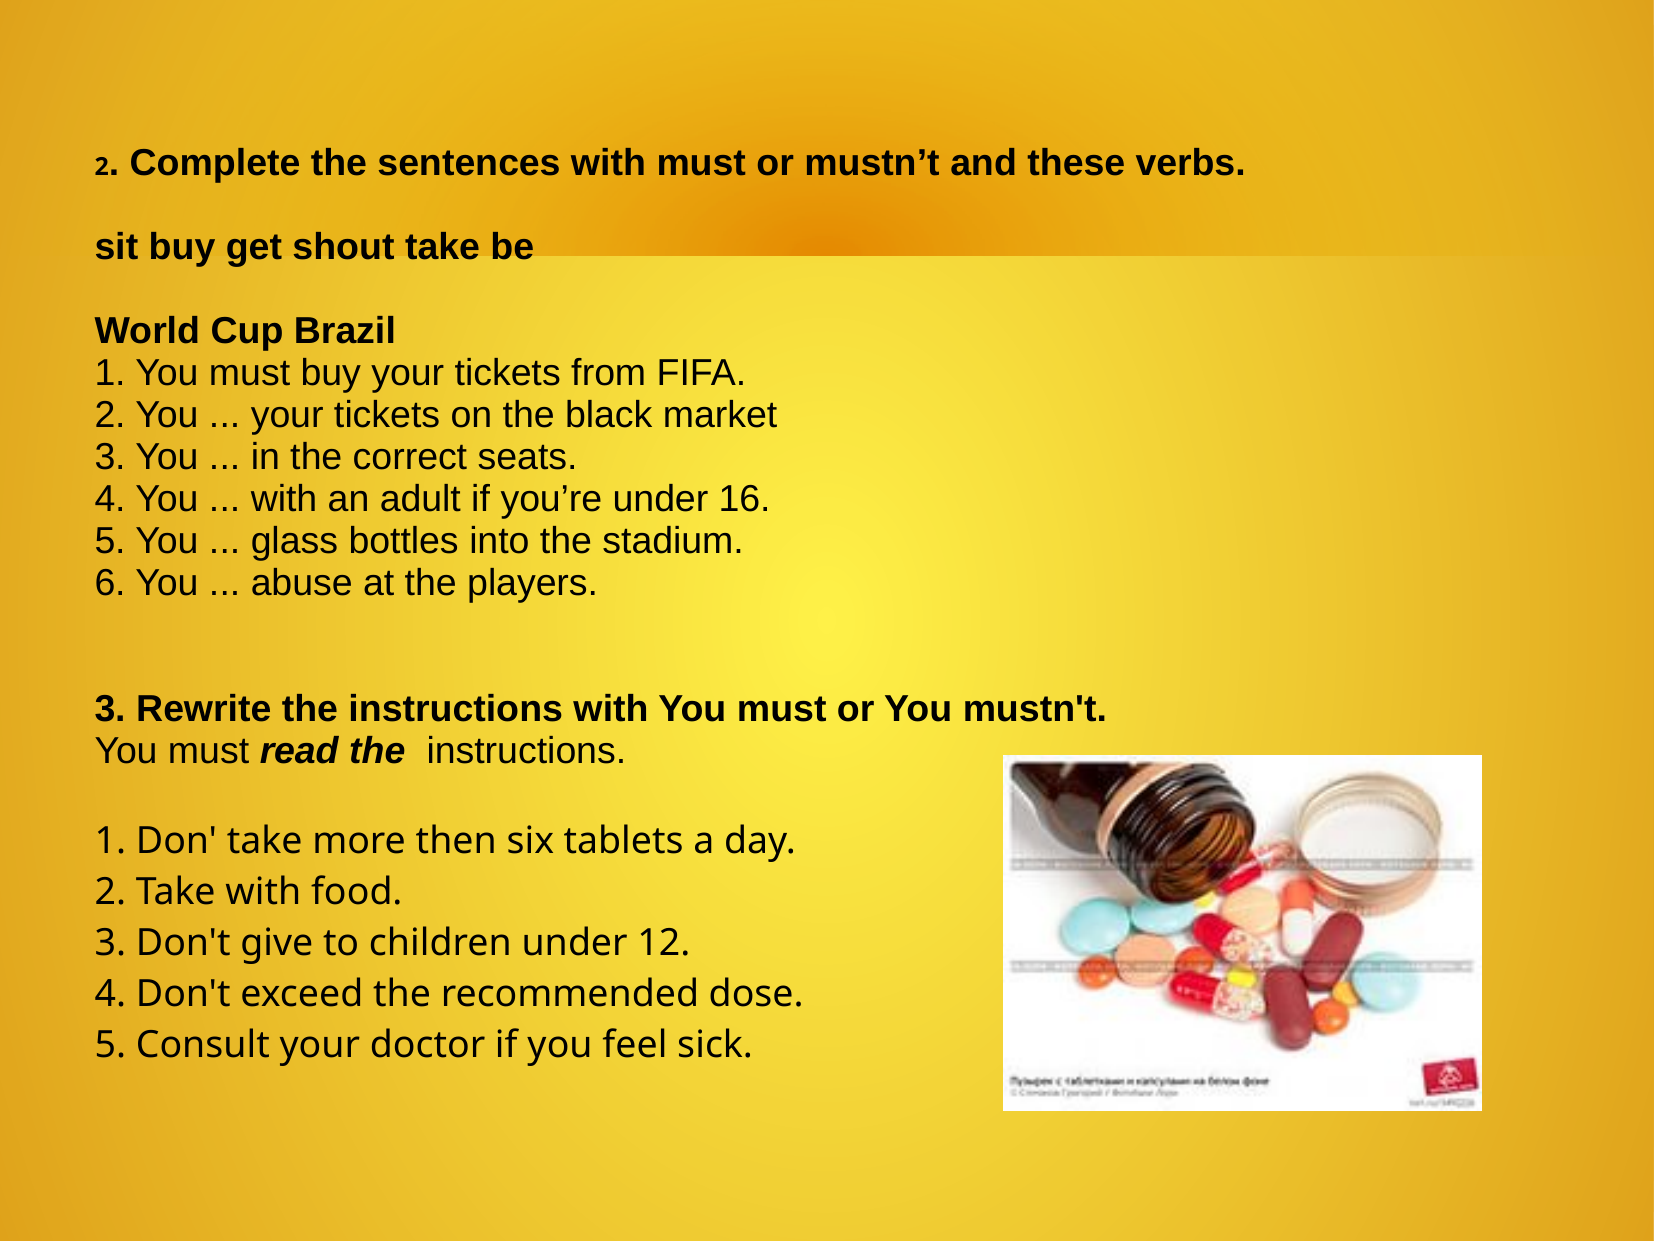

# 2. Complete the sentences with must or mustn’t and these verbs.
sit buy get shout take be
World Cup Brazil
1. You must buy your tickets from FIFA.
2. You ... your tickets on the black market
3. You ... in the correct seats.
4. You ... with an adult if you’re under 16.
5. You ... glass bottles into the stadium.
6. You ... abuse at the players.
3. Rewrite the instructions with You must or You mustn't.
You must read the instructions.
1. Don' take more then six tablets a day.
2. Take with food.
3. Don't give to children under 12.
4. Don't exceed the recommended dose.
5. Consult your doctor if you feel sick.